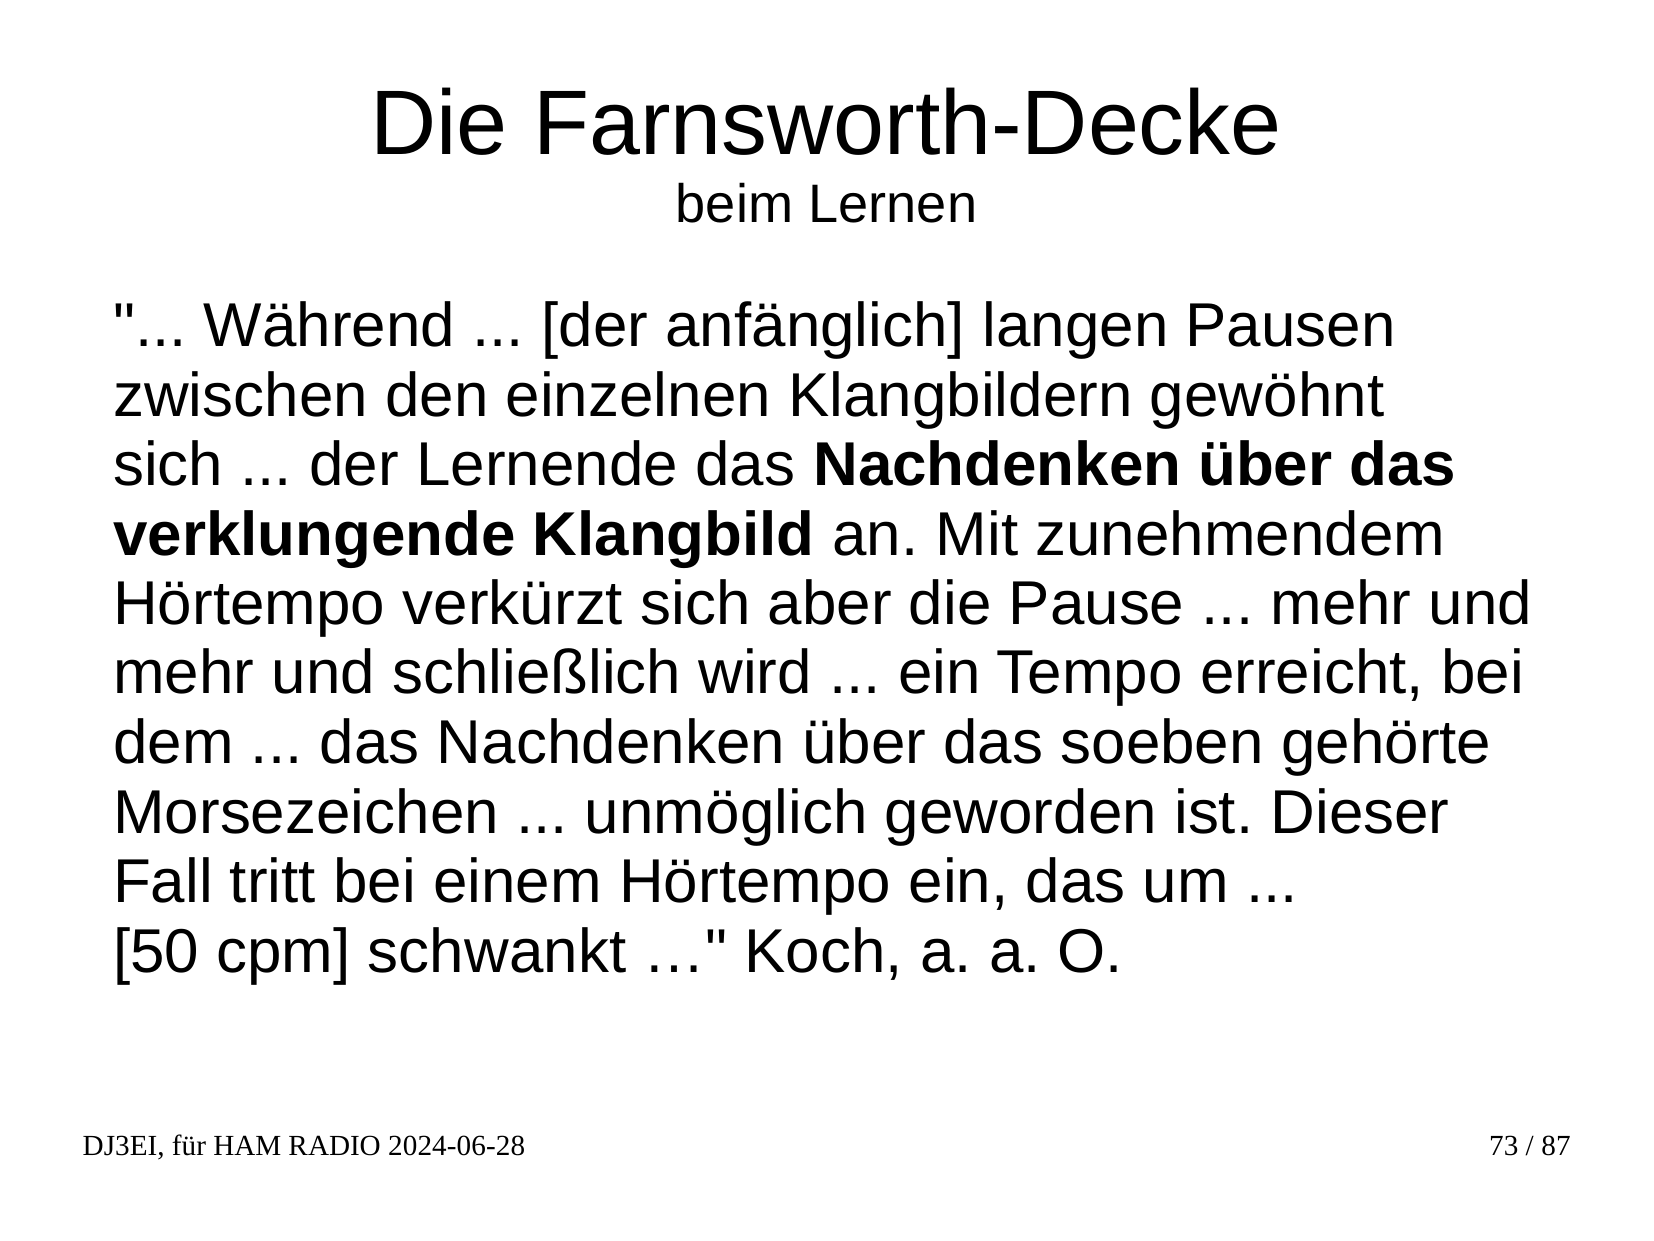

# Die Farnsworth-Decke beim Lernen
"... Während ... [der anfänglich] langen Pausen zwischen den einzelnen Klangbildern gewöhnt sich ... der Lernende das Nachdenken über das verklungende Klangbild an. Mit zunehmendem Hörtempo verkürzt sich aber die Pause ... mehr und mehr und schließlich wird ... ein Tempo erreicht, bei dem ... das Nachdenken über das soeben gehörte Morsezeichen ... unmöglich geworden ist. Dieser Fall tritt bei einem Hörtempo ein, das um ... [50 cpm] schwankt …" Koch, a. a. O.
73